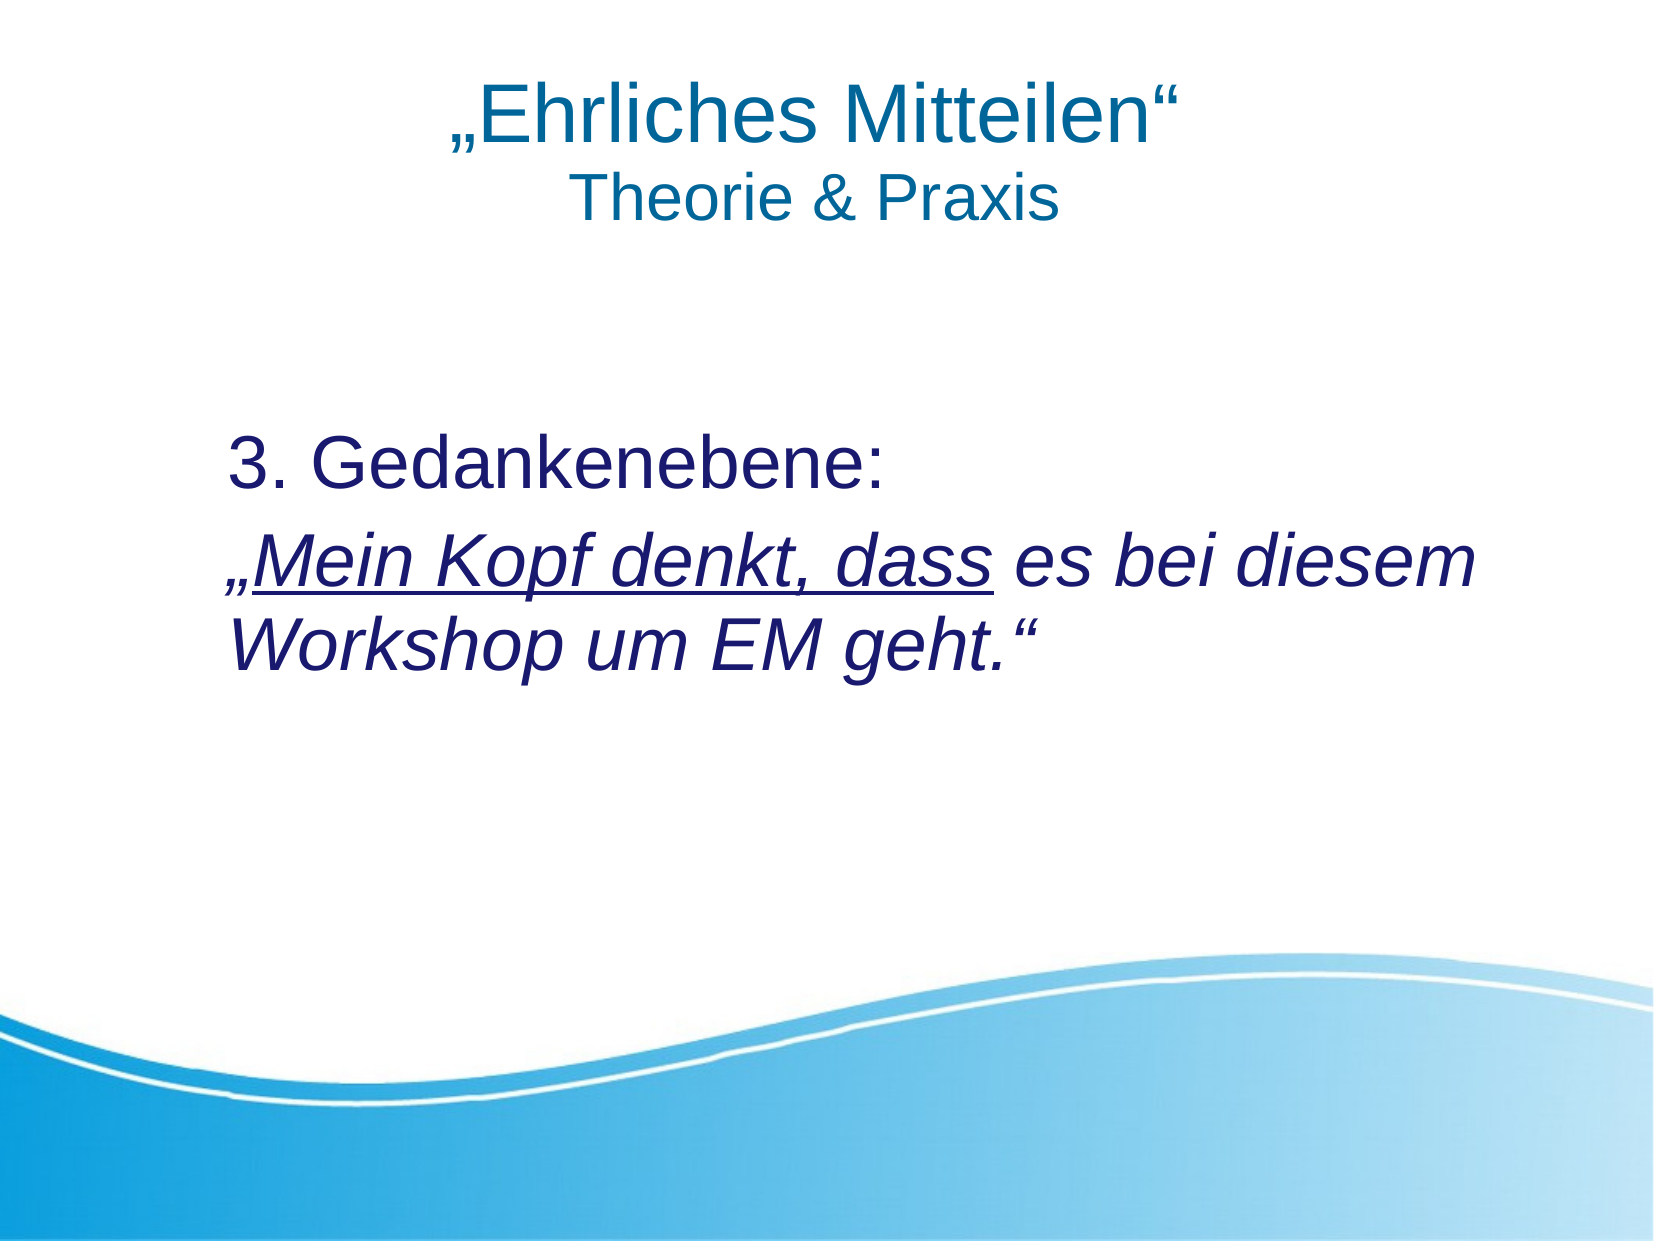

# „Ehrliches Mitteilen“ Theorie & Praxis
3. Gedankenebene:
„Mein Kopf denkt, dass es bei diesem Workshop um EM geht.“